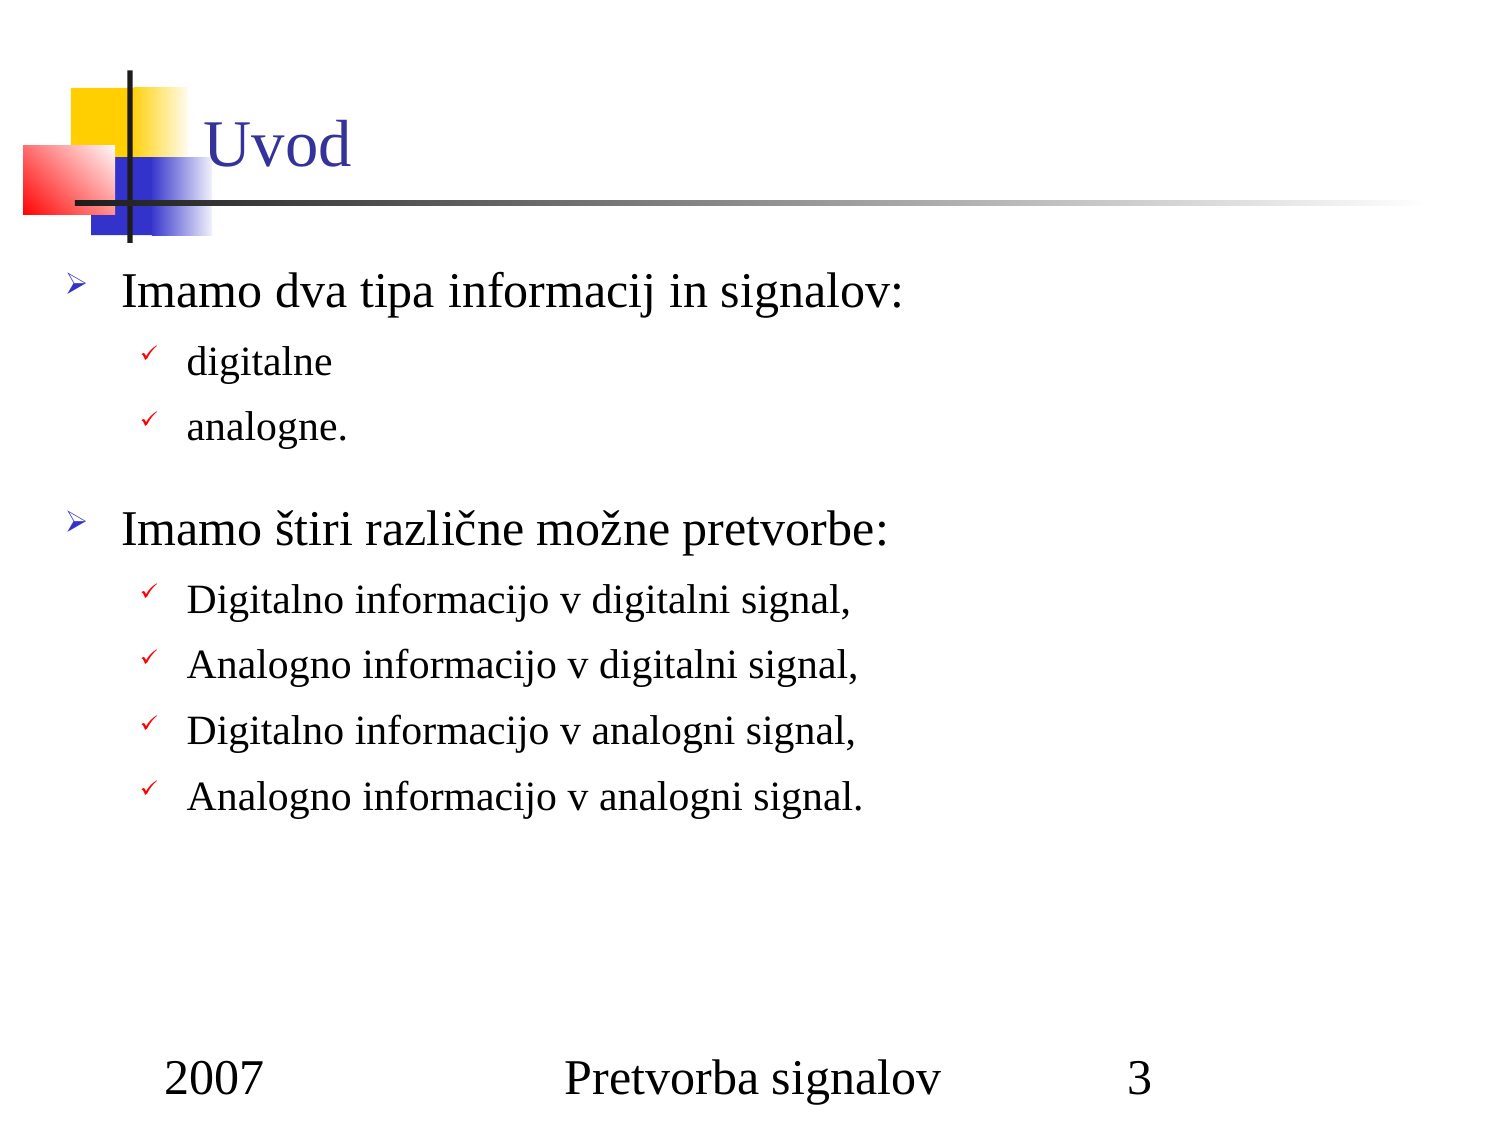

# Uvod
Imamo dva tipa informacij in signalov:
digitalne
analogne.
Imamo štiri različne možne pretvorbe:
Digitalno informacijo v digitalni signal,
Analogno informacijo v digitalni signal,
Digitalno informacijo v analogni signal,
Analogno informacijo v analogni signal.
2007
Pretvorba signalov
3